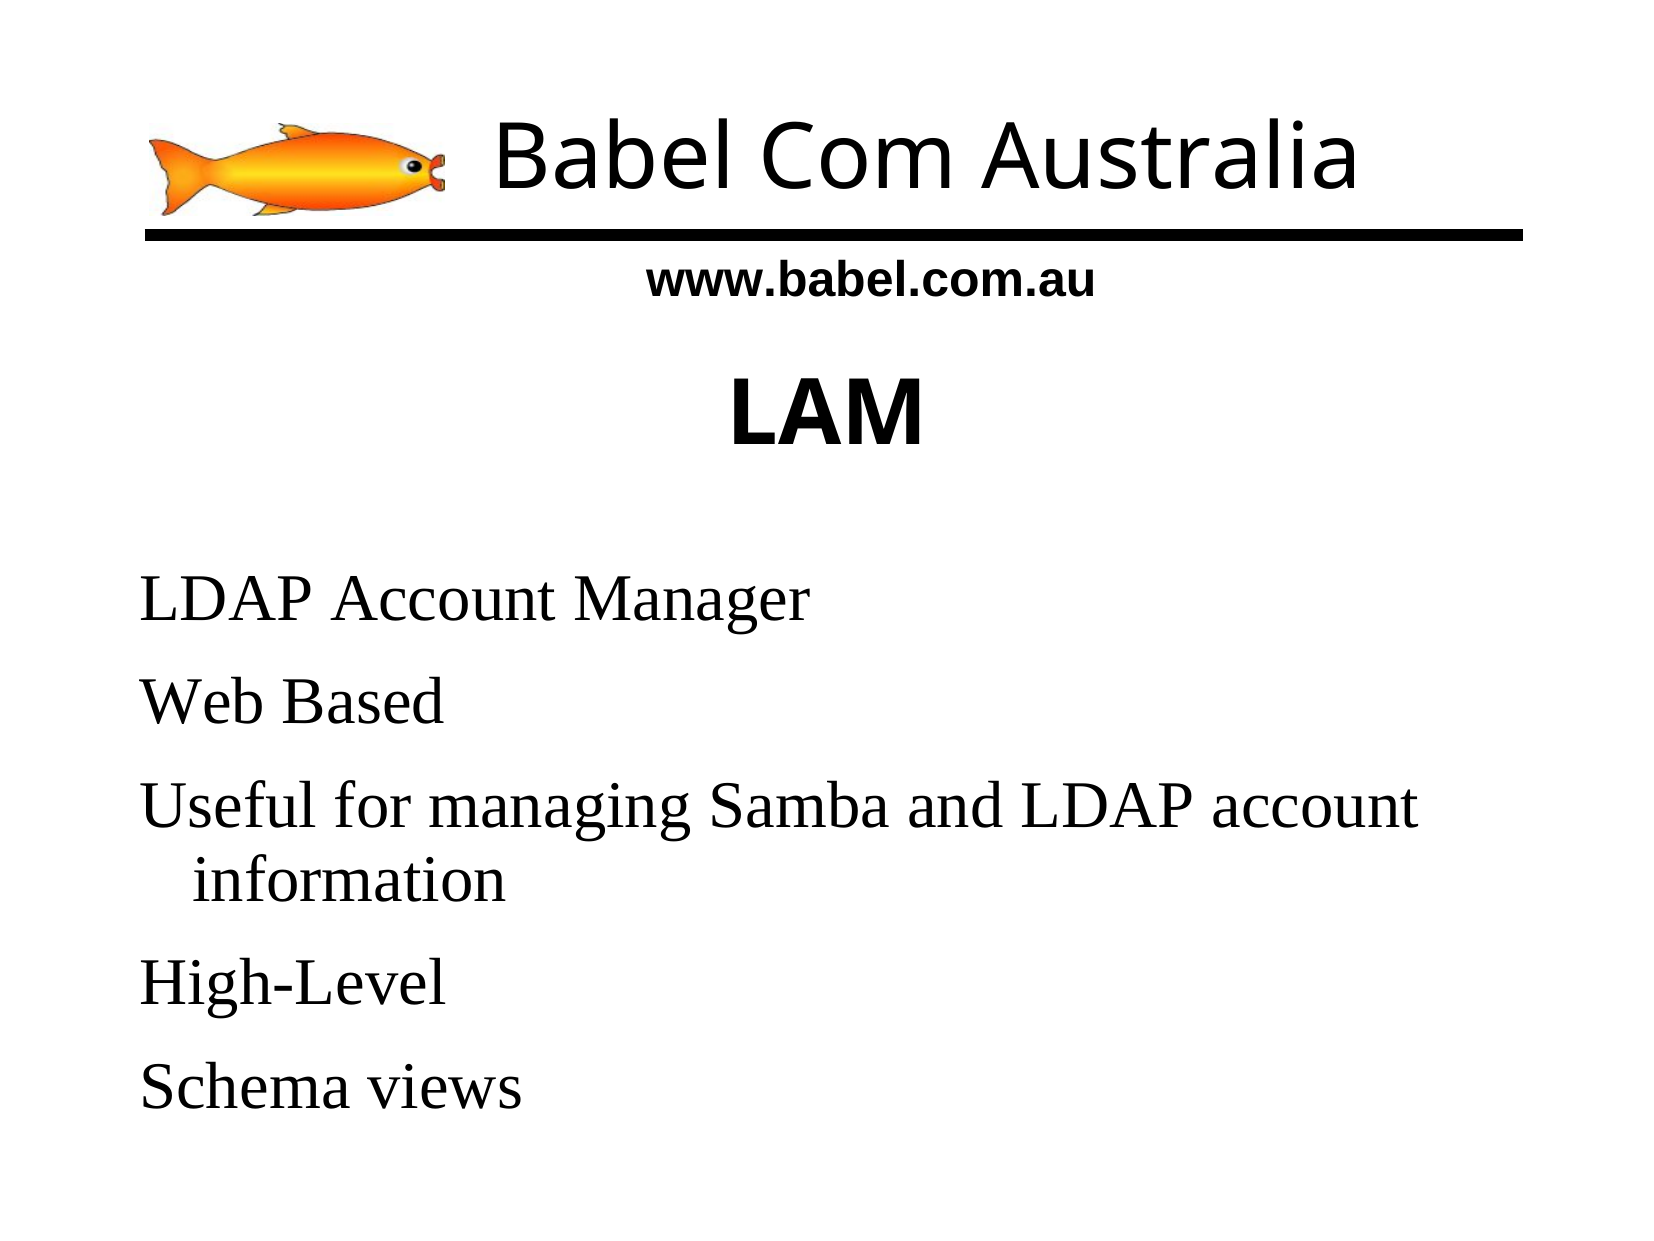

# LAM
LDAP Account Manager
Web Based
Useful for managing Samba and LDAP account information
High-Level
Schema views